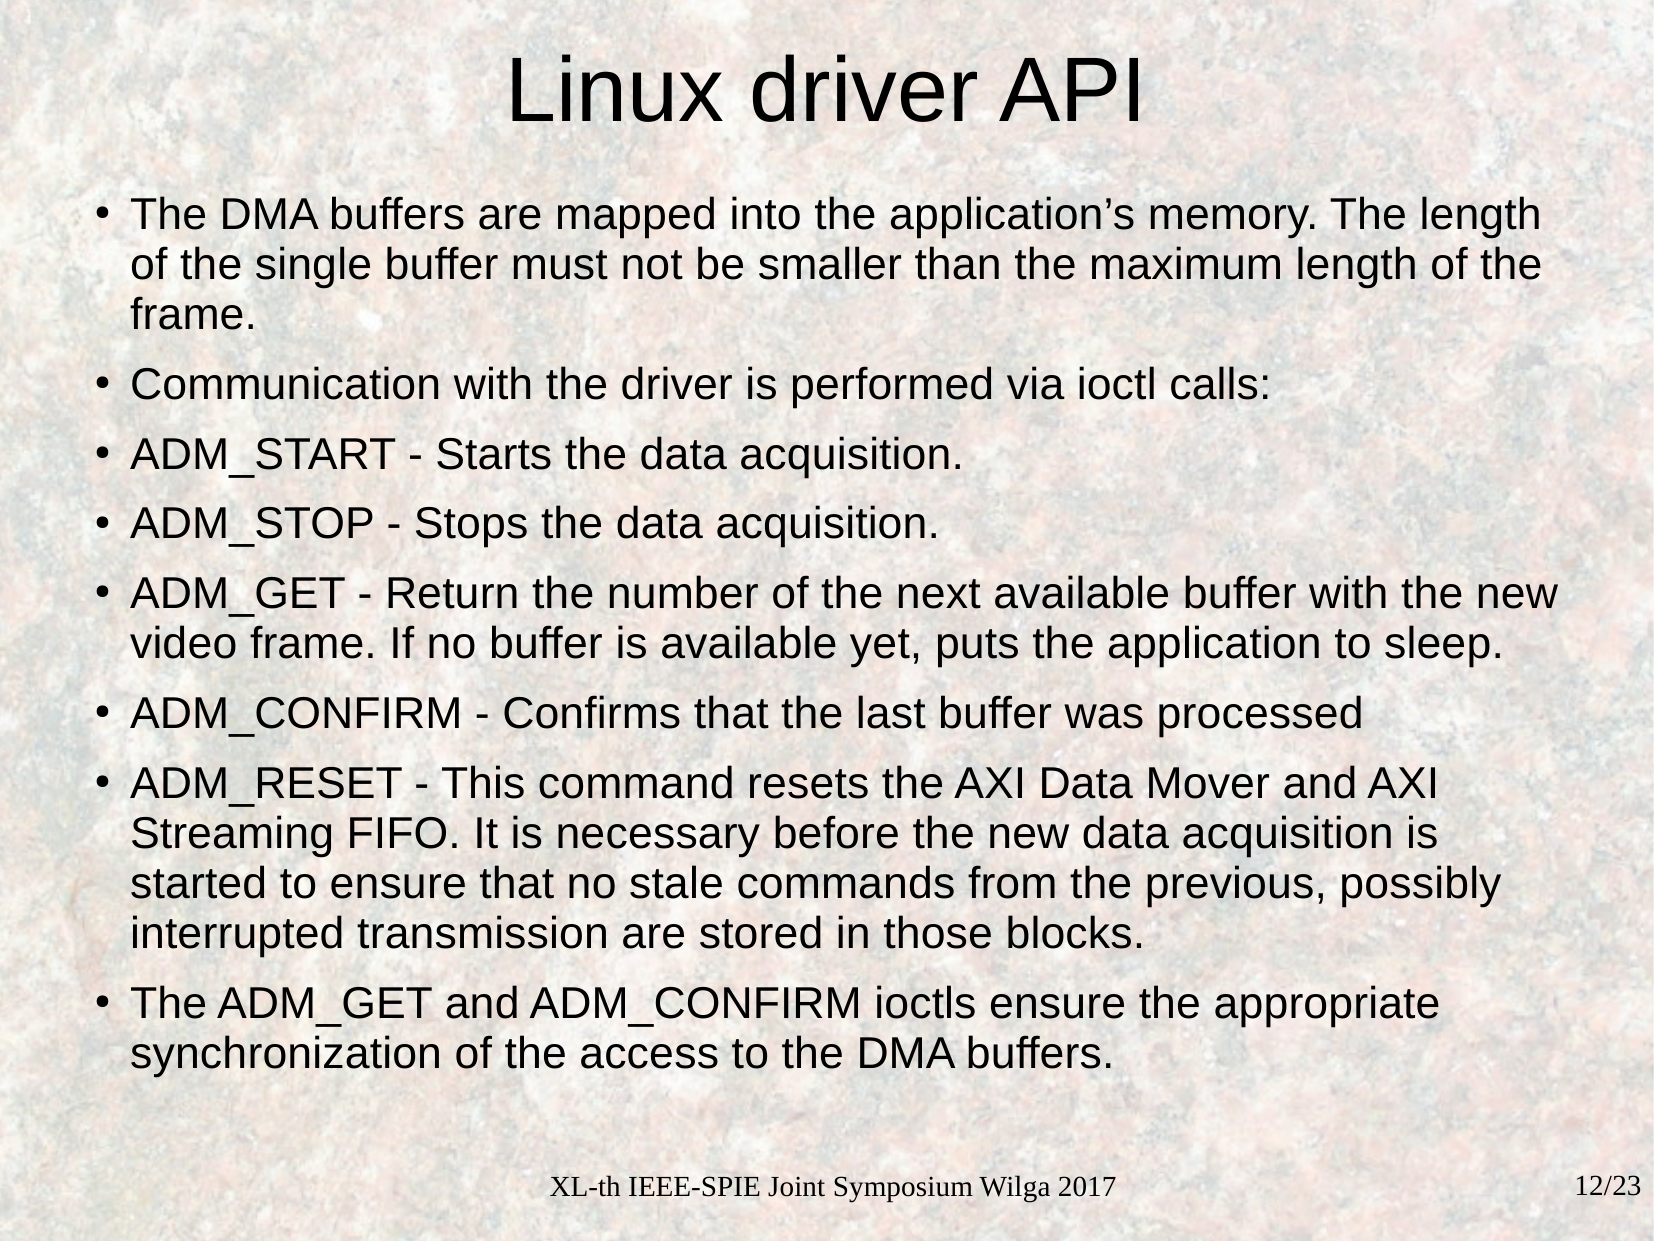

# Linux driver API
The DMA buffers are mapped into the application’s memory. The length of the single buffer must not be smaller than the maximum length of the frame.
Communication with the driver is performed via ioctl calls:
ADM_START - Starts the data acquisition.
ADM_STOP - Stops the data acquisition.
ADM_GET - Return the number of the next available buffer with the new video frame. If no buffer is available yet, puts the application to sleep.
ADM_CONFIRM - Confirms that the last buffer was processed
ADM_RESET - This command resets the AXI Data Mover and AXI Streaming FIFO. It is necessary before the new data acquisition is started to ensure that no stale commands from the previous, possibly interrupted transmission are stored in those blocks.
The ADM_GET and ADM_CONFIRM ioctls ensure the appropriate synchronization of the access to the DMA buffers.
12
CBM Collaboration Meeting 03.2017